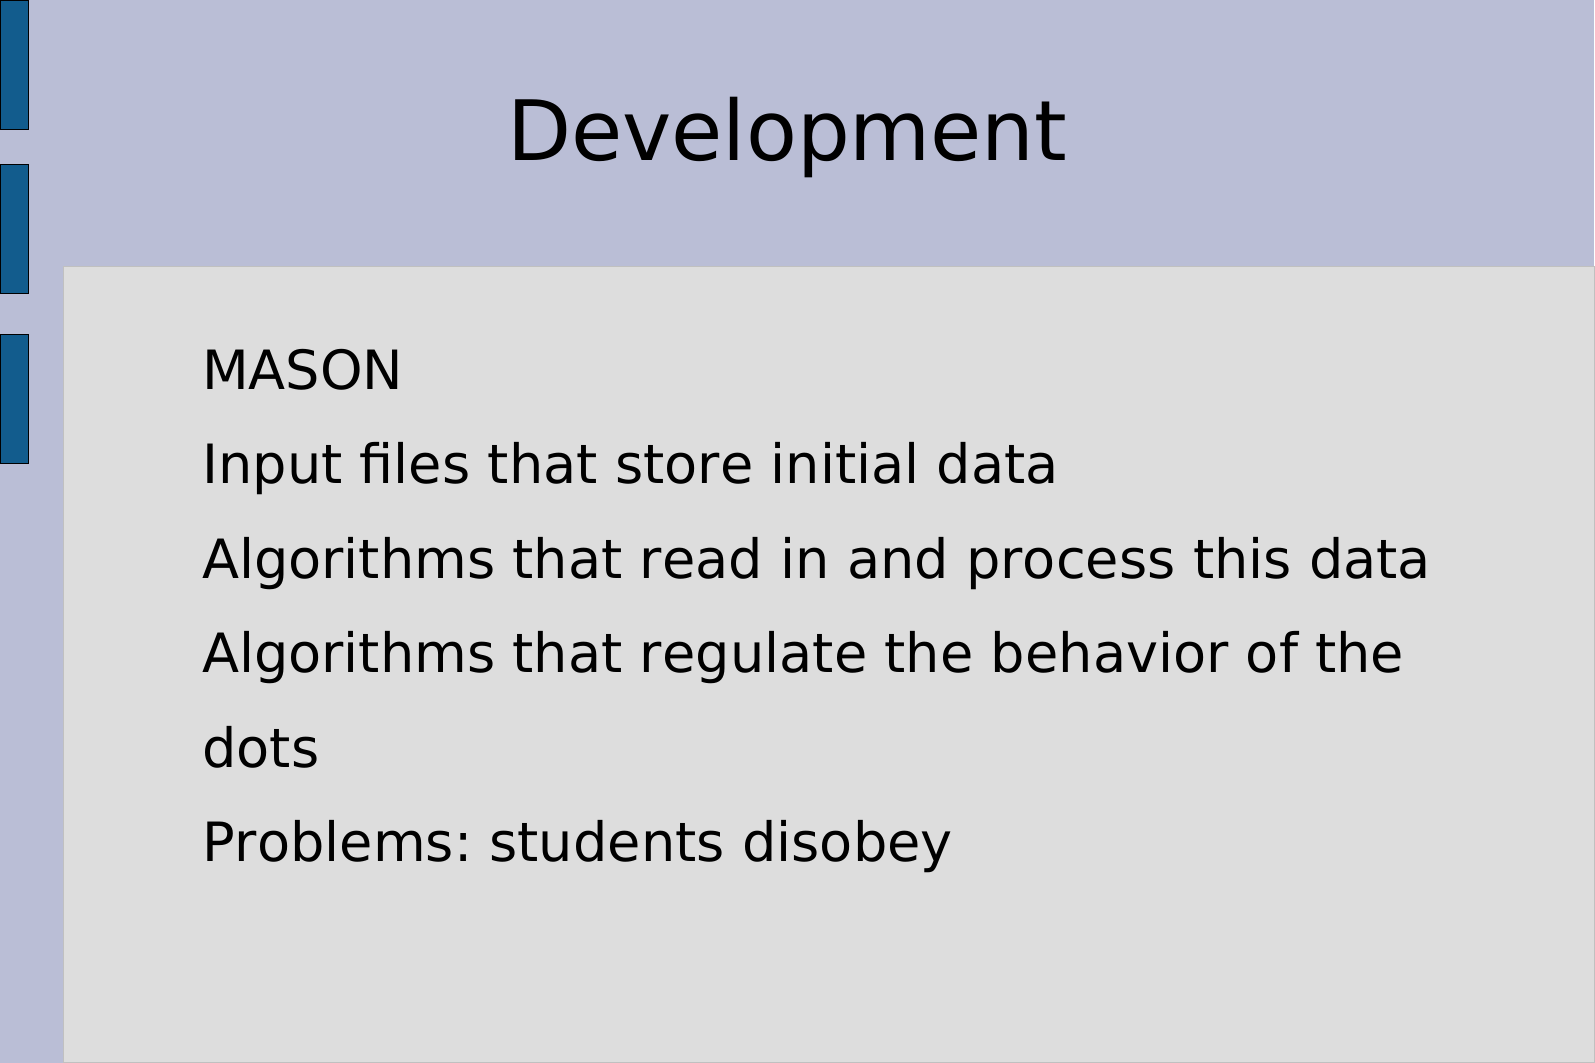

Development
MASON
Input files that store initial data
Algorithms that read in and process this data
Algorithms that regulate the behavior of the dots
Problems: students disobey